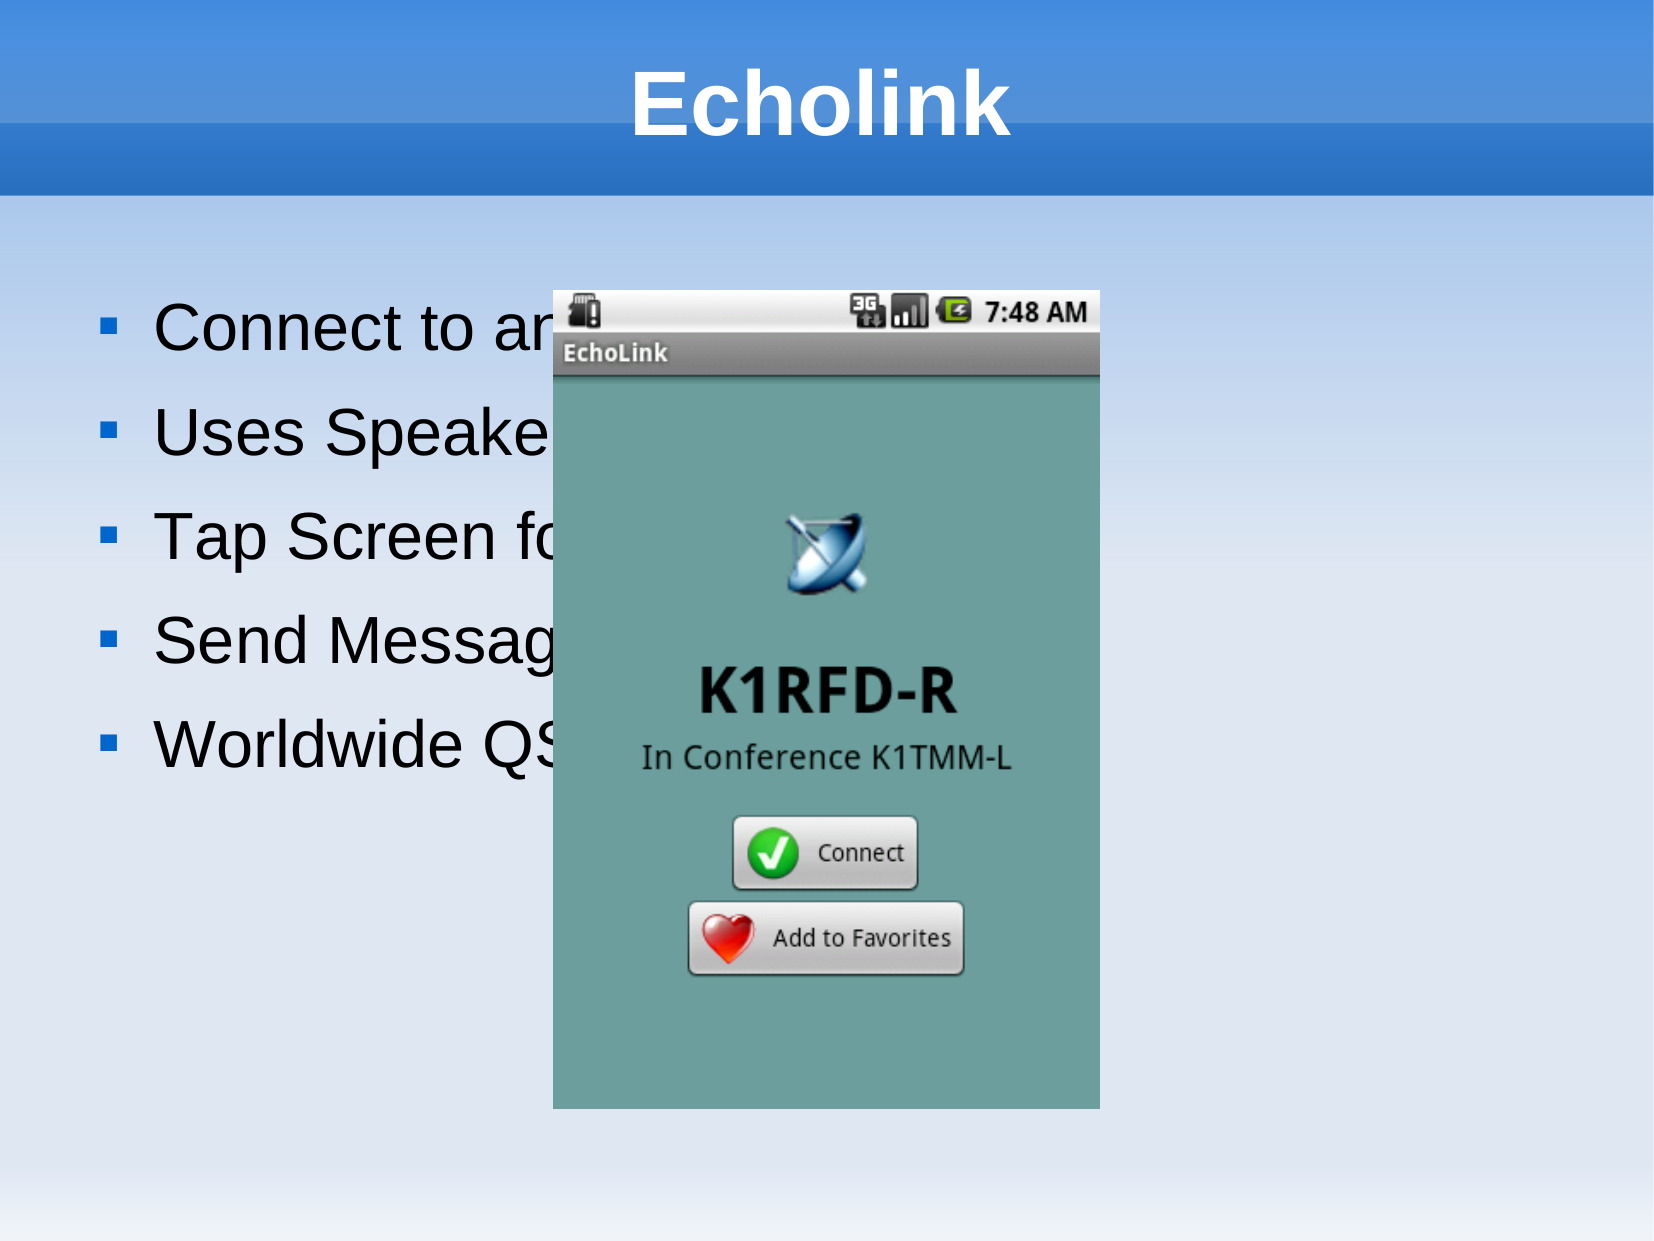

# Echolink
Connect to any Echolink system
Uses Speaker & Mic
Tap Screen for PTT
Send Messages
Worldwide QSOs